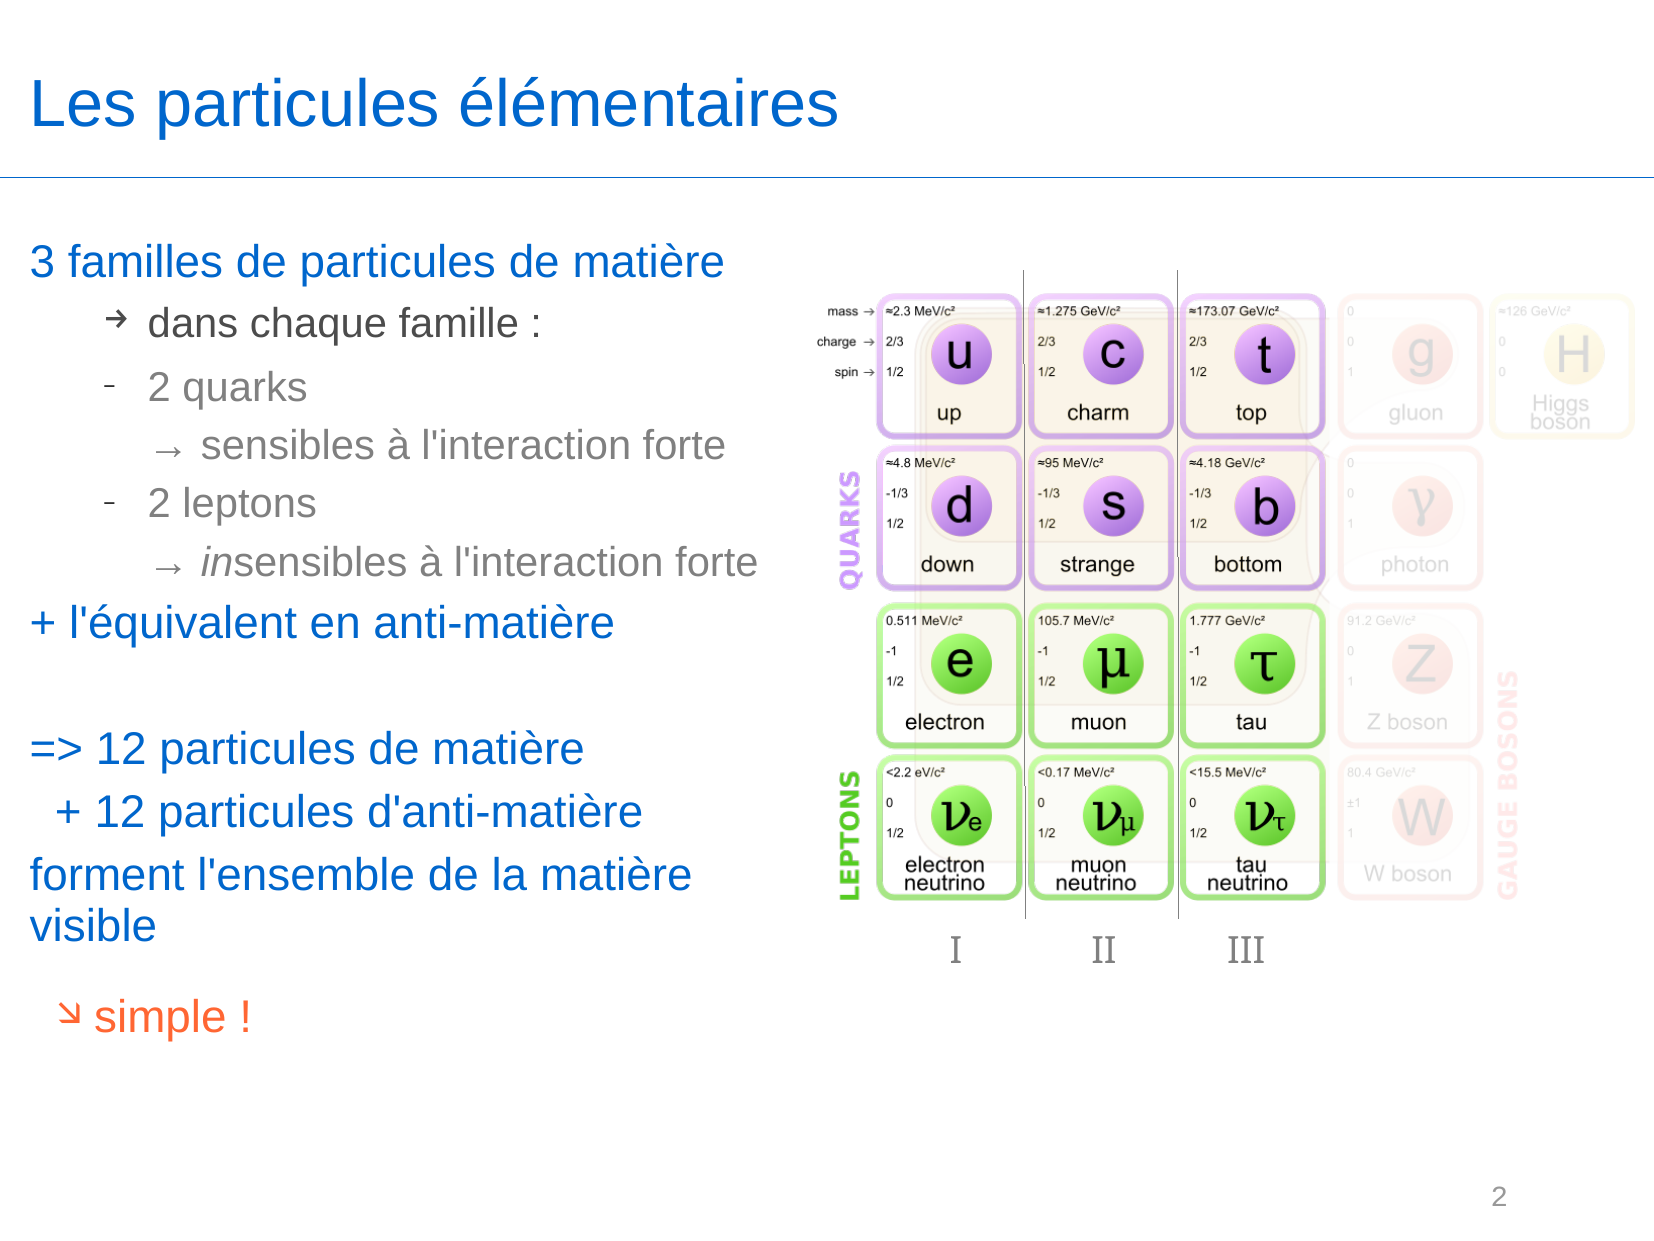

# Les particules élémentaires
3 familles de particules de matière
dans chaque famille :
2 quarks
→ sensibles à l'interaction forte
2 leptons
→ insensibles à l'interaction forte
+ l'équivalent en anti-matière
=> 12 particules de matière
 + 12 particules d'anti-matière
forment l'ensemble de la matière visible
I
II
III
 simple !
2